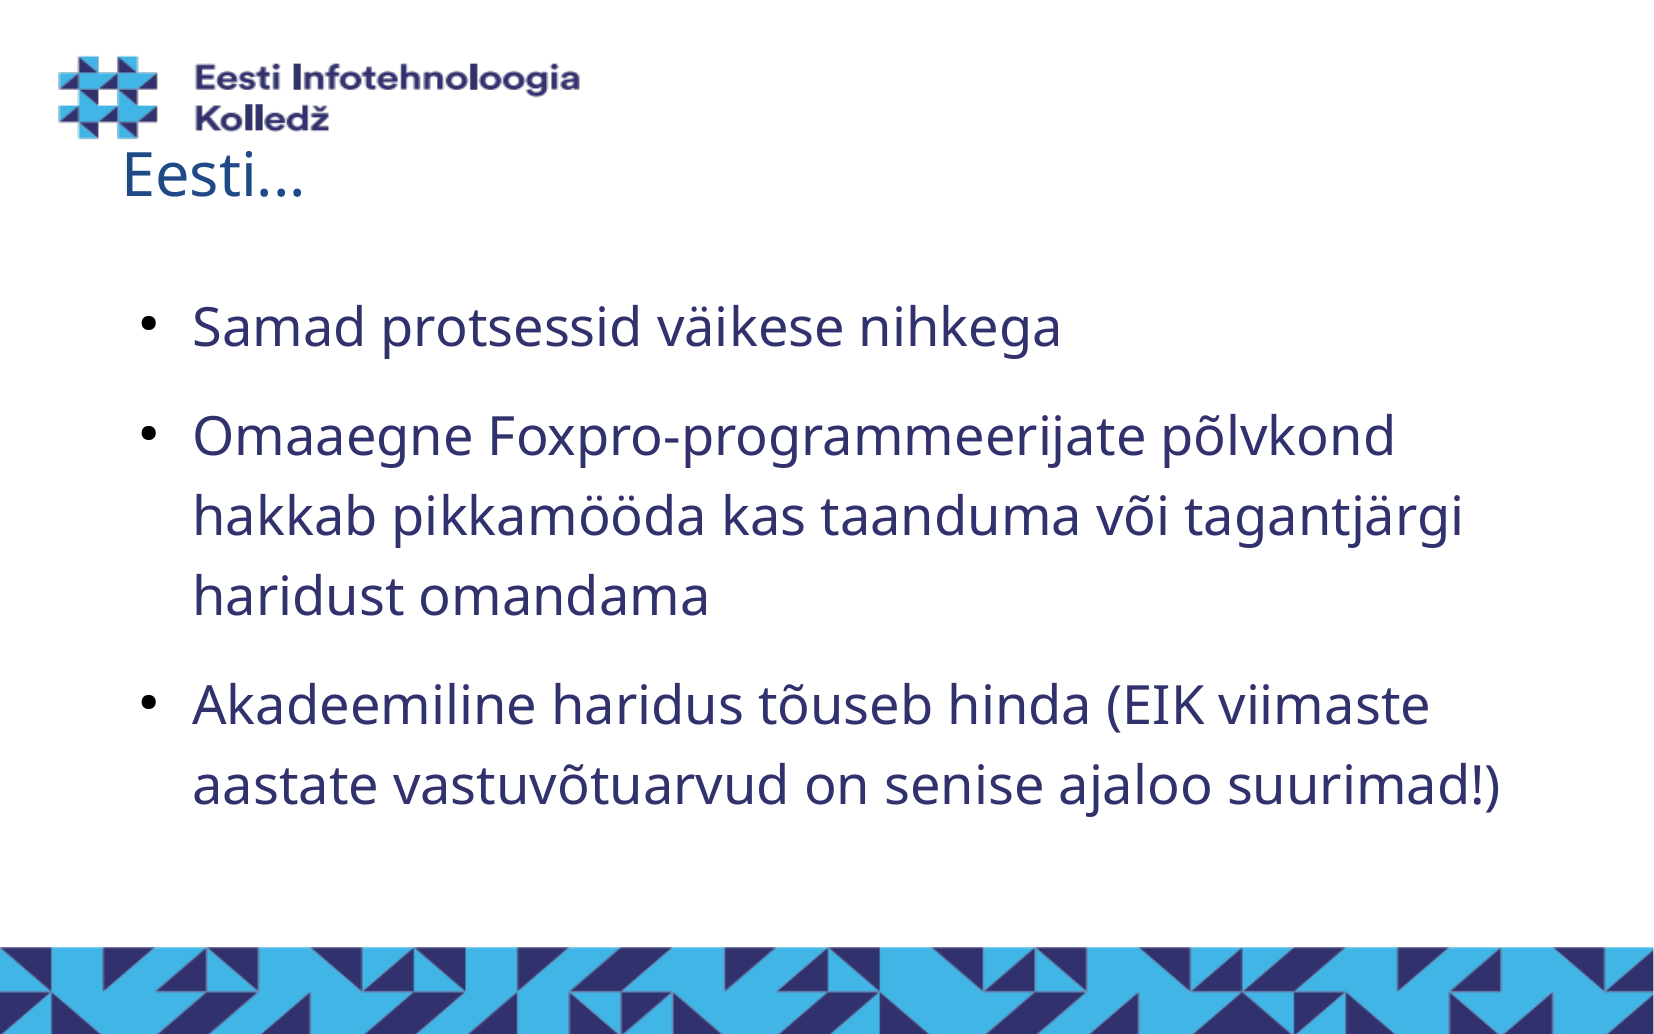

# Eesti...
Samad protsessid väikese nihkega
Omaaegne Foxpro-programmeerijate põlvkond hakkab pikkamööda kas taanduma või tagantjärgi haridust omandama
Akadeemiline haridus tõuseb hinda (EIK viimaste aastate vastuvõtuarvud on senise ajaloo suurimad!)